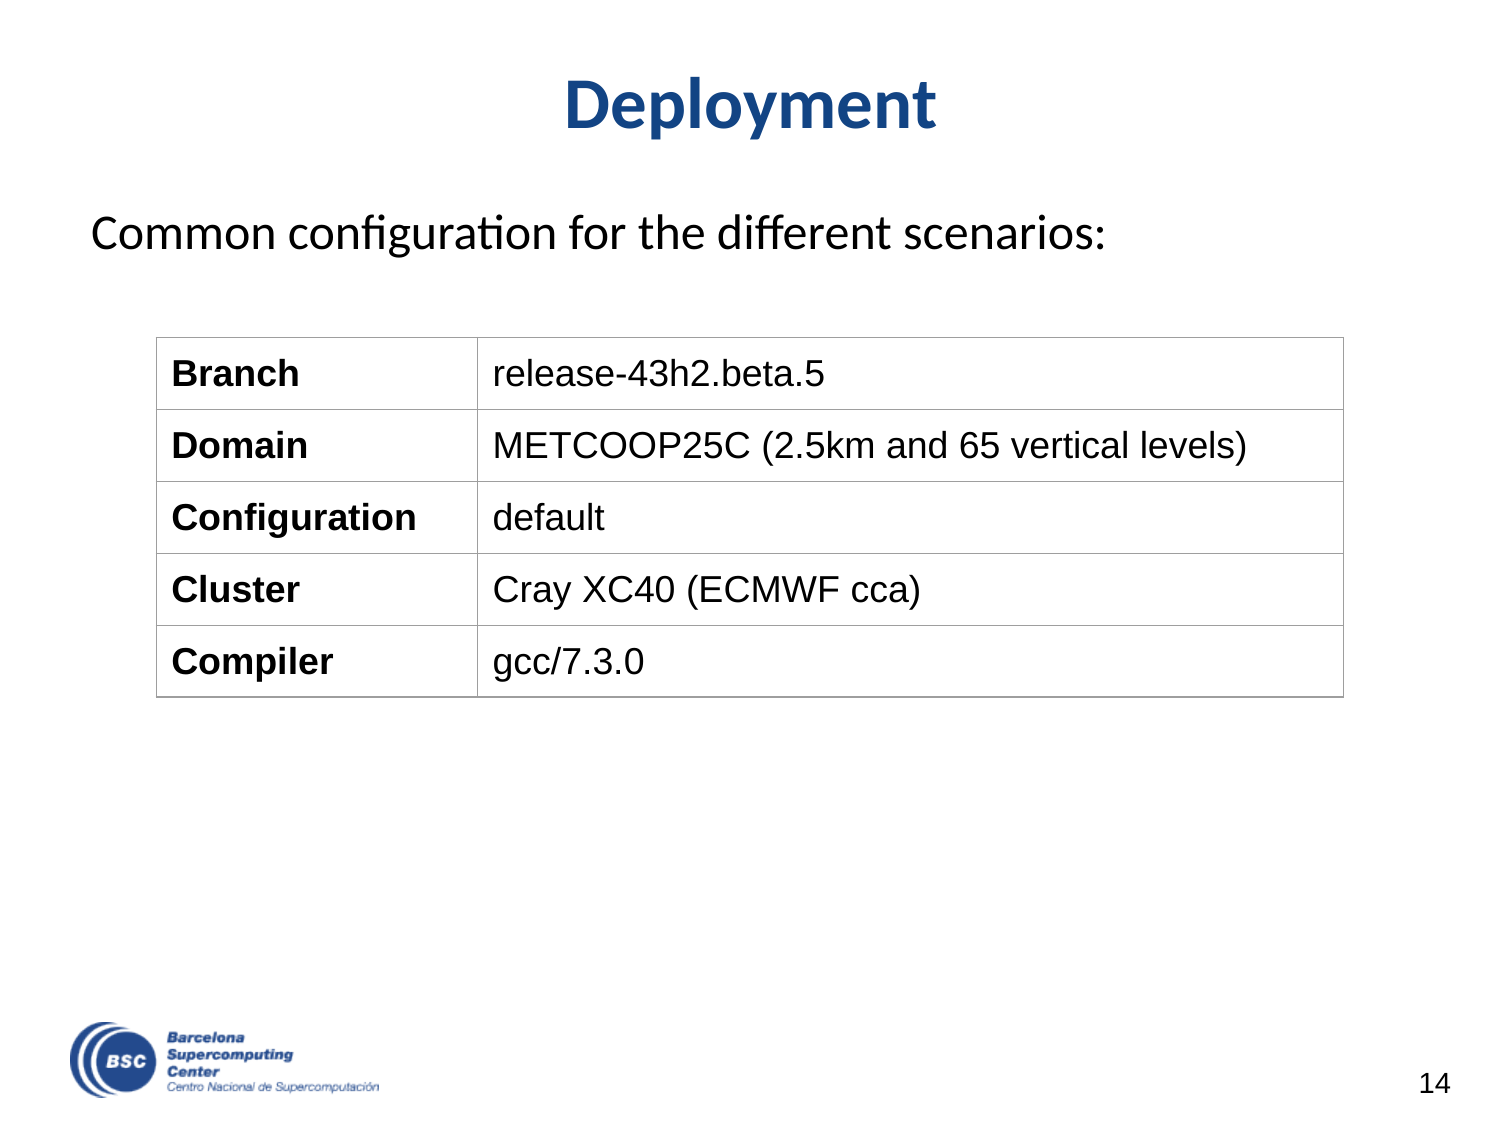

# Deployment
Common configuration for the different scenarios:
| Branch | release-43h2.beta.5 |
| --- | --- |
| Domain | METCOOP25C (2.5km and 65 vertical levels) |
| Configuration | default |
| Cluster | Cray XC40 (ECMWF cca) |
| Compiler | gcc/7.3.0 |